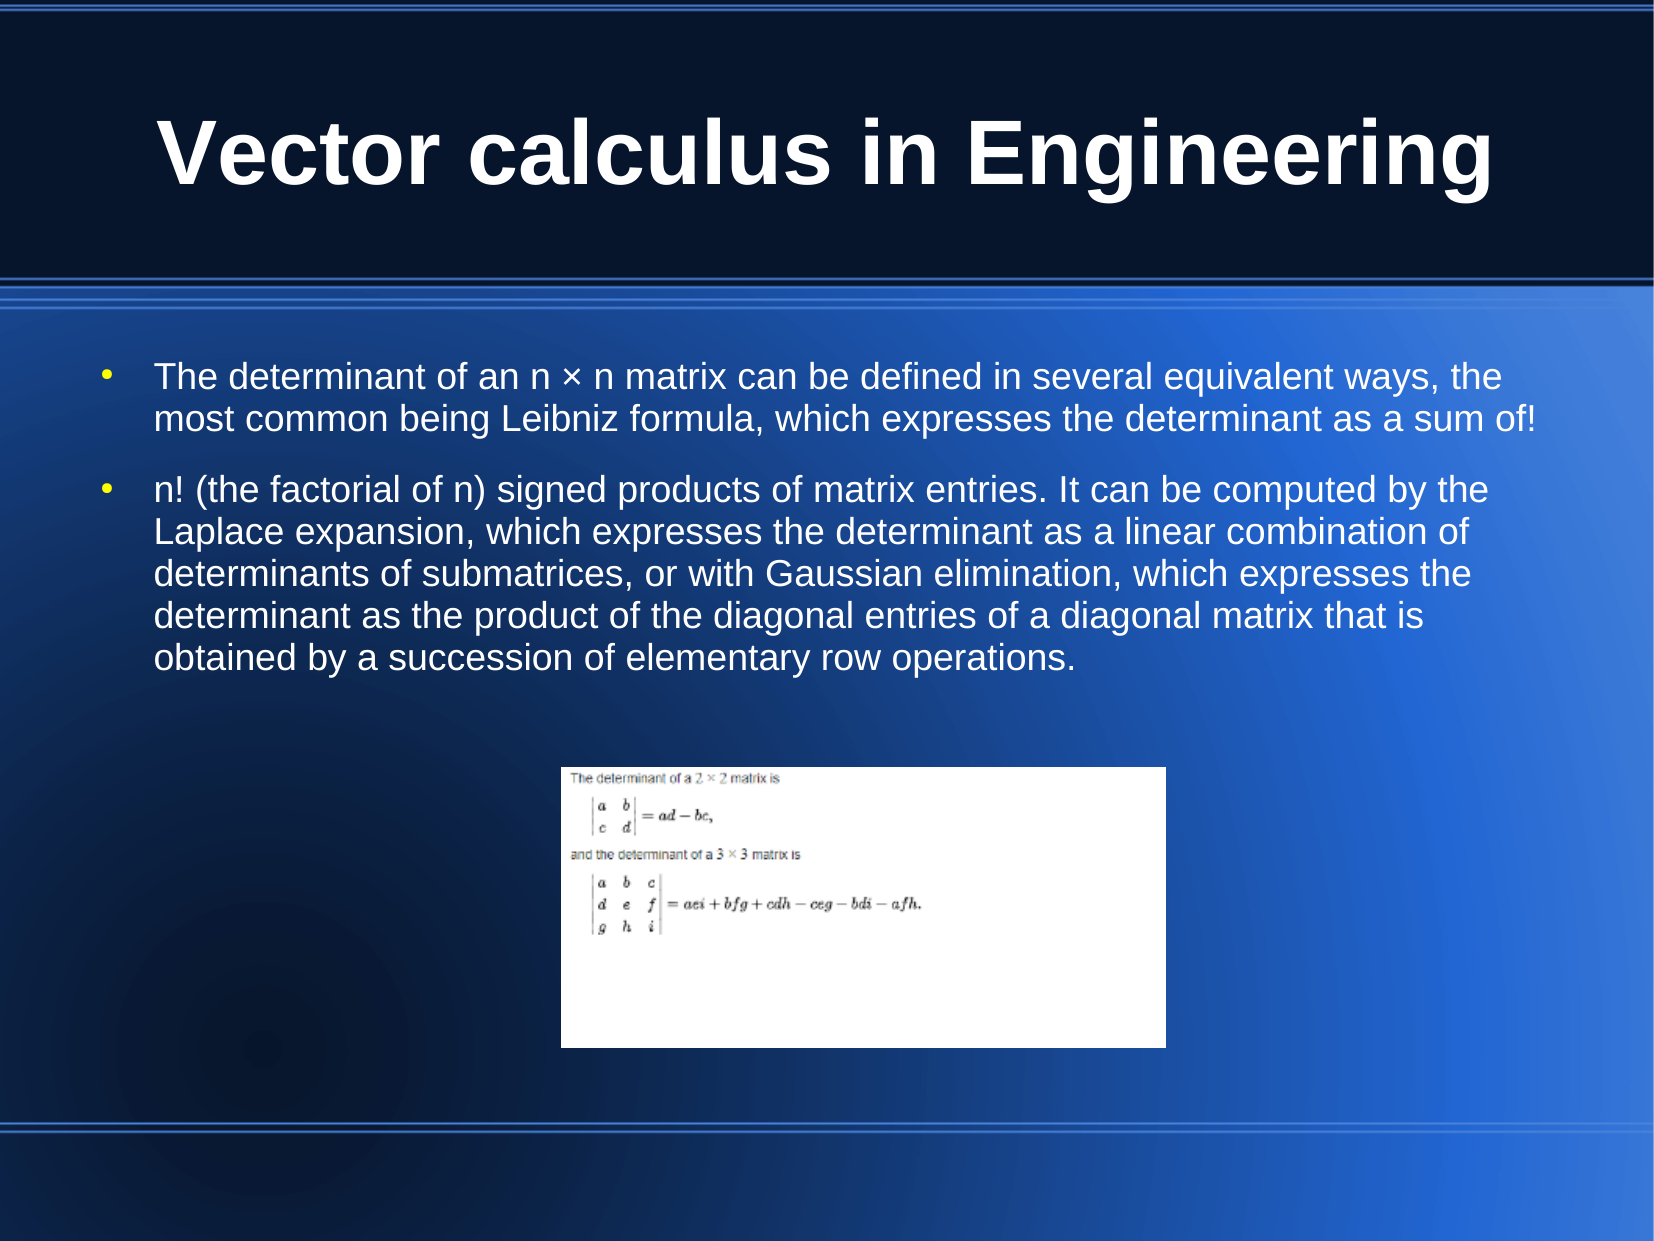

# Vector calculus in Engineering
The determinant of an n × n matrix can be defined in several equivalent ways, the most common being Leibniz formula, which expresses the determinant as a sum of!
n! (the factorial of n) signed products of matrix entries. It can be computed by the Laplace expansion, which expresses the determinant as a linear combination of determinants of submatrices, or with Gaussian elimination, which expresses the determinant as the product of the diagonal entries of a diagonal matrix that is obtained by a succession of elementary row operations.